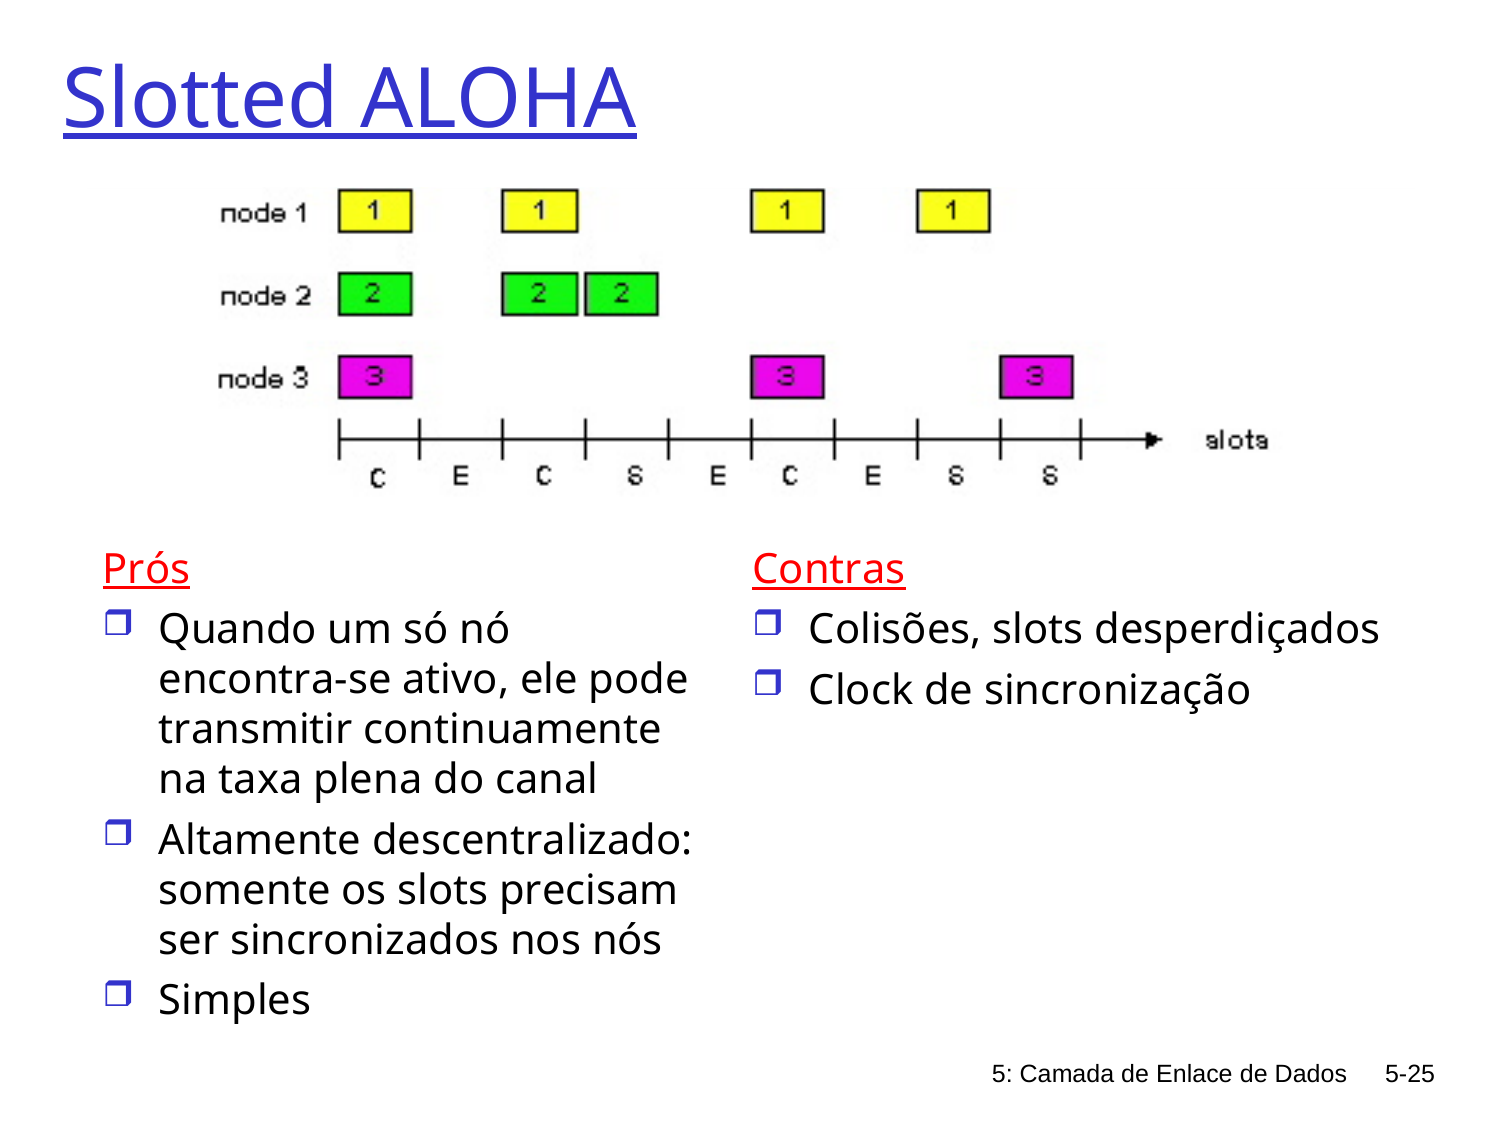

# Slotted ALOHA
Prós
Quando um só nó encontra-se ativo, ele pode transmitir continuamente na taxa plena do canal
Altamente descentralizado: somente os slots precisam ser sincronizados nos nós
Simples
Contras
Colisões, slots desperdiçados
Clock de sincronização
5: Camada de Enlace de Dados